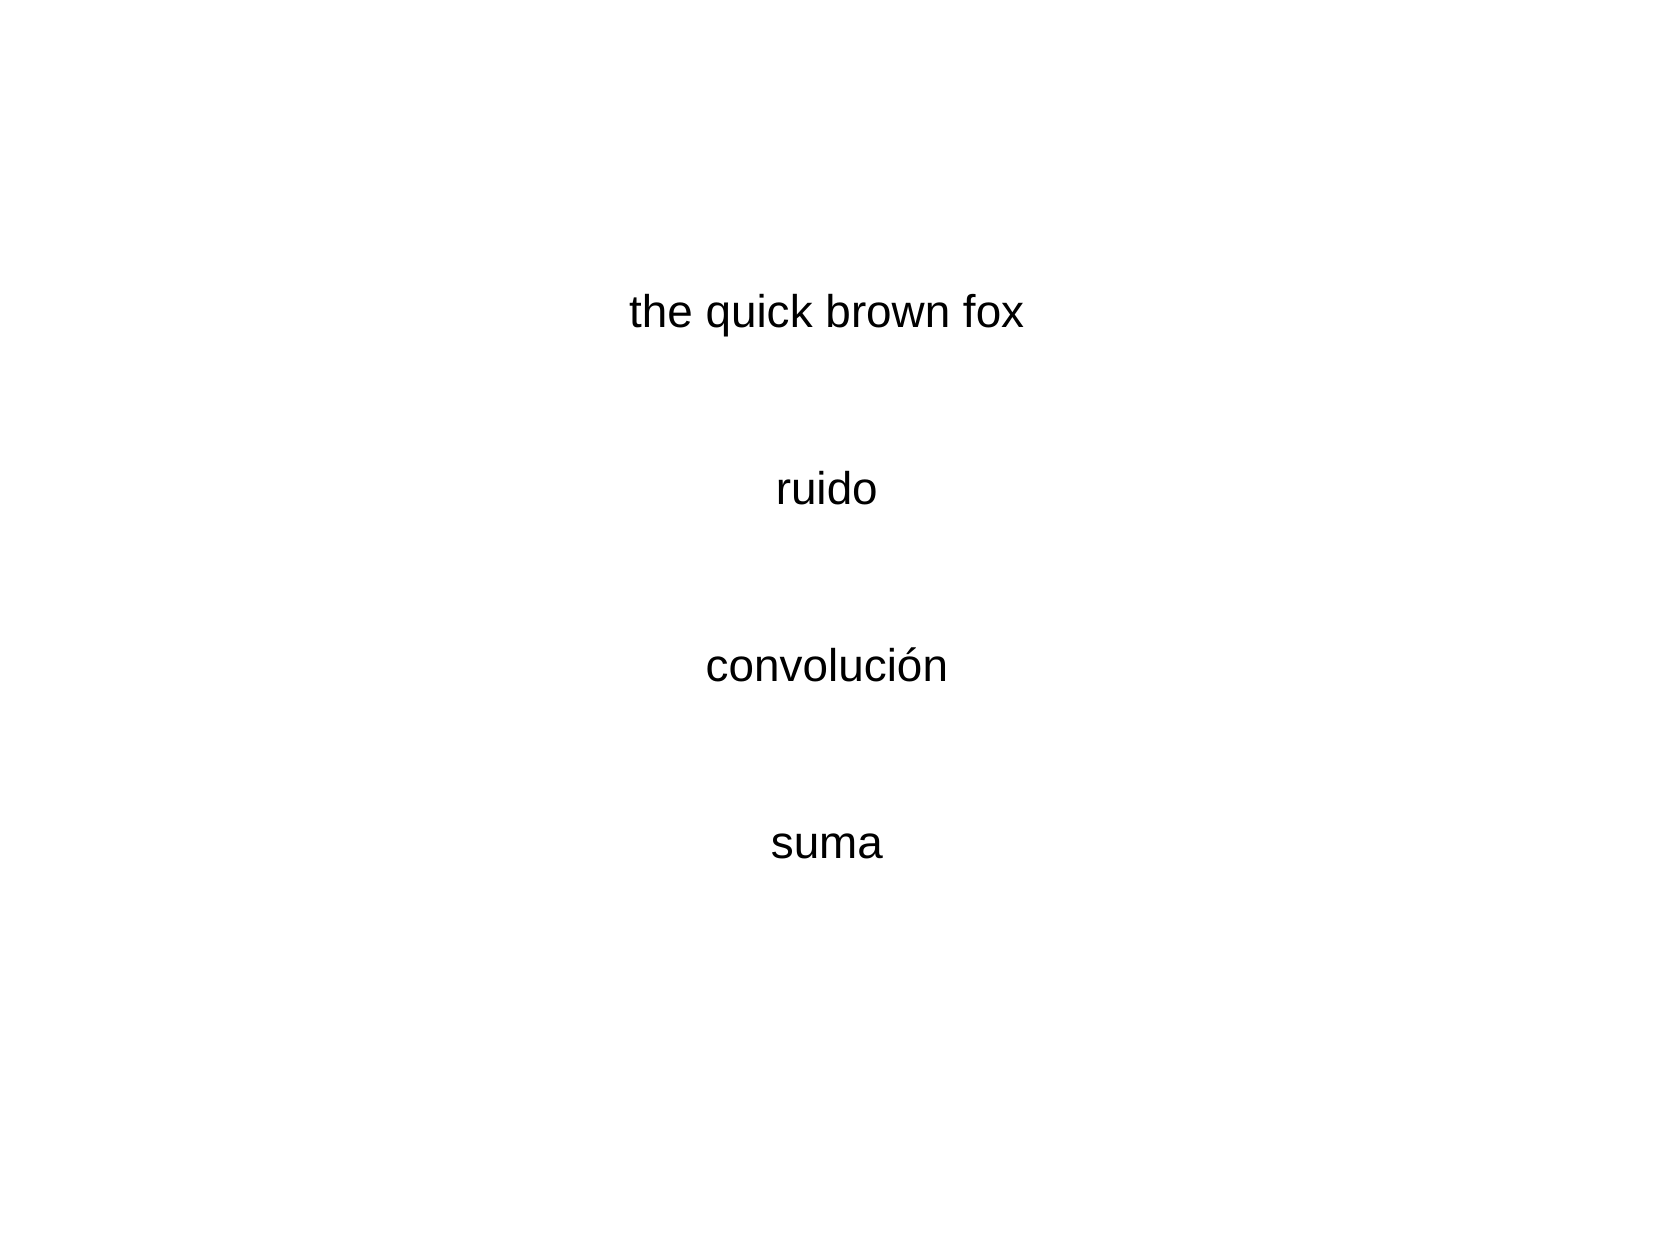

# the quick brown fox
ruido
convolución
suma